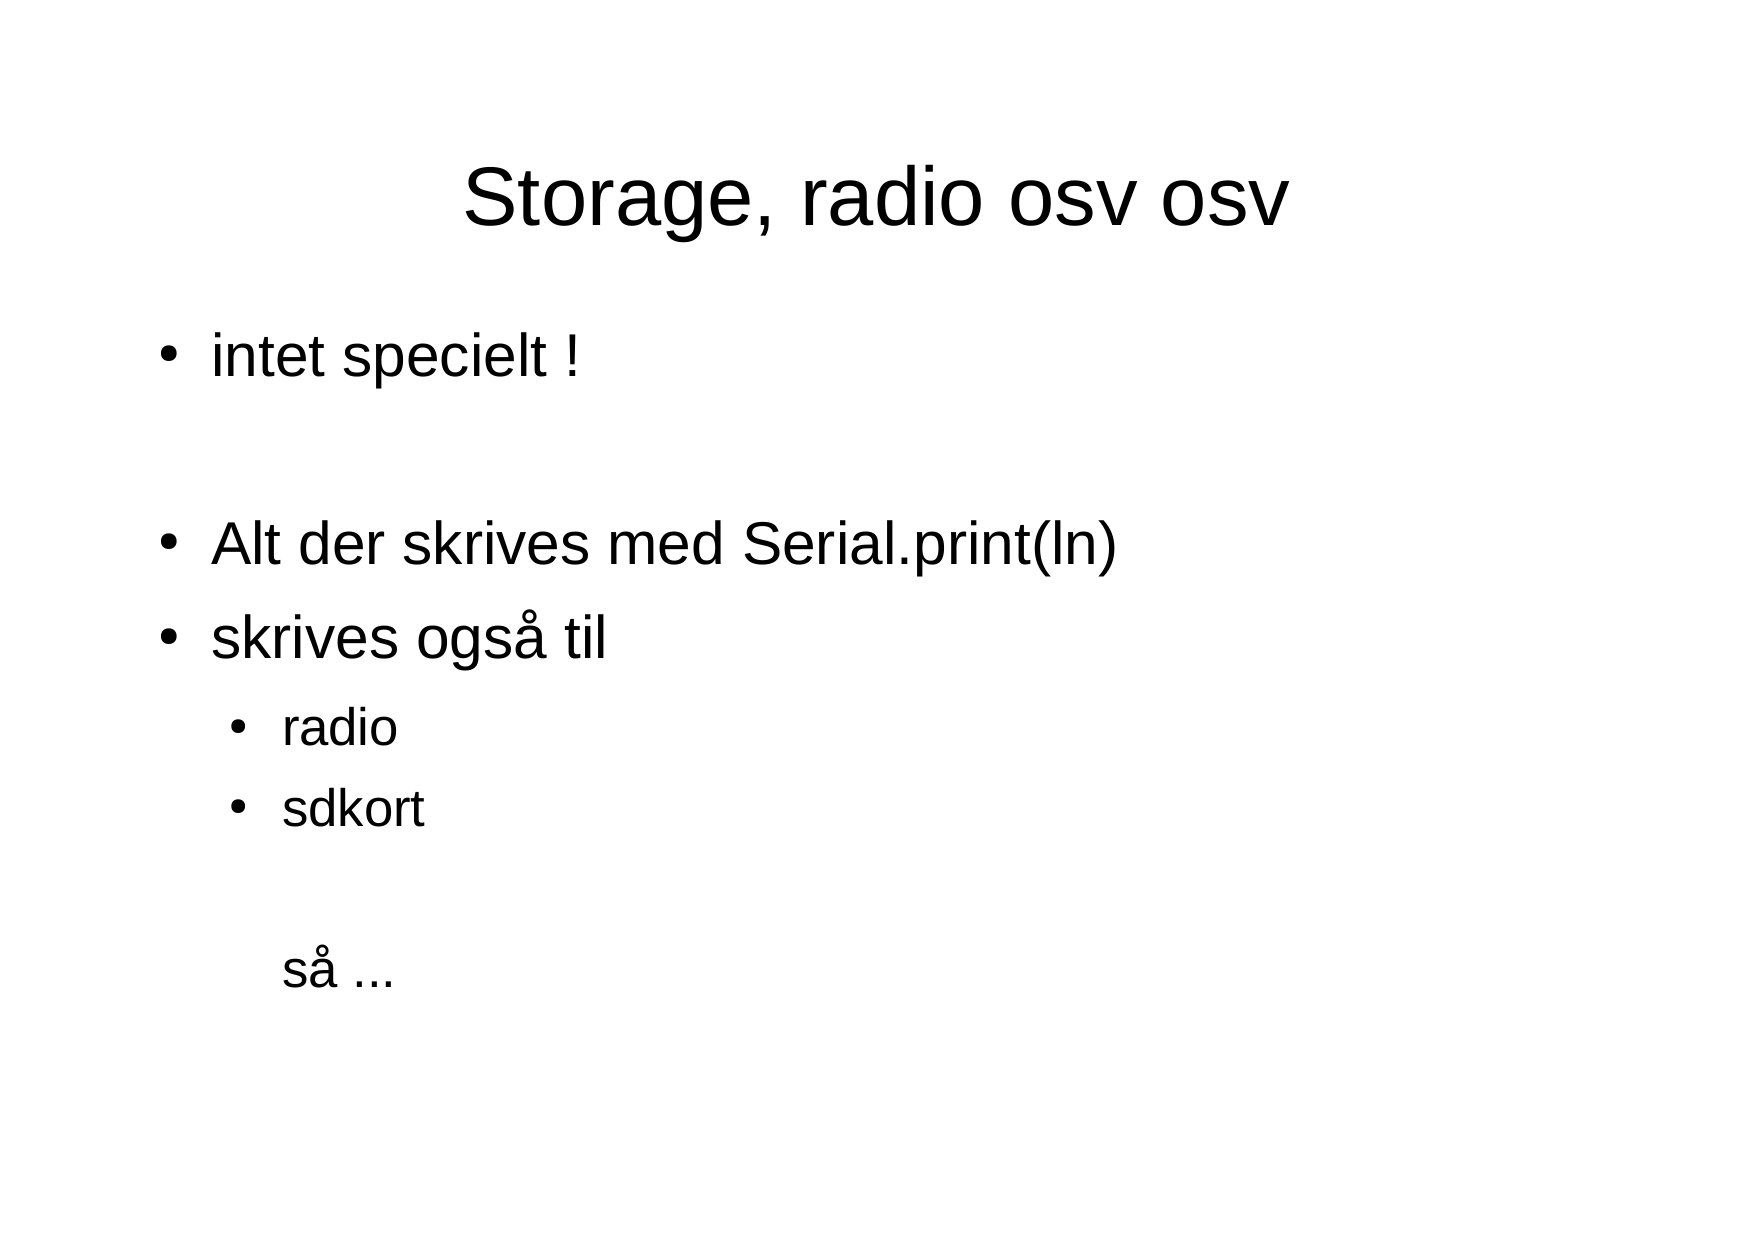

# Storage, radio osv osv
intet specielt !
Alt der skrives med Serial.print(ln)
skrives også til
radio
sdkort
så ...
28